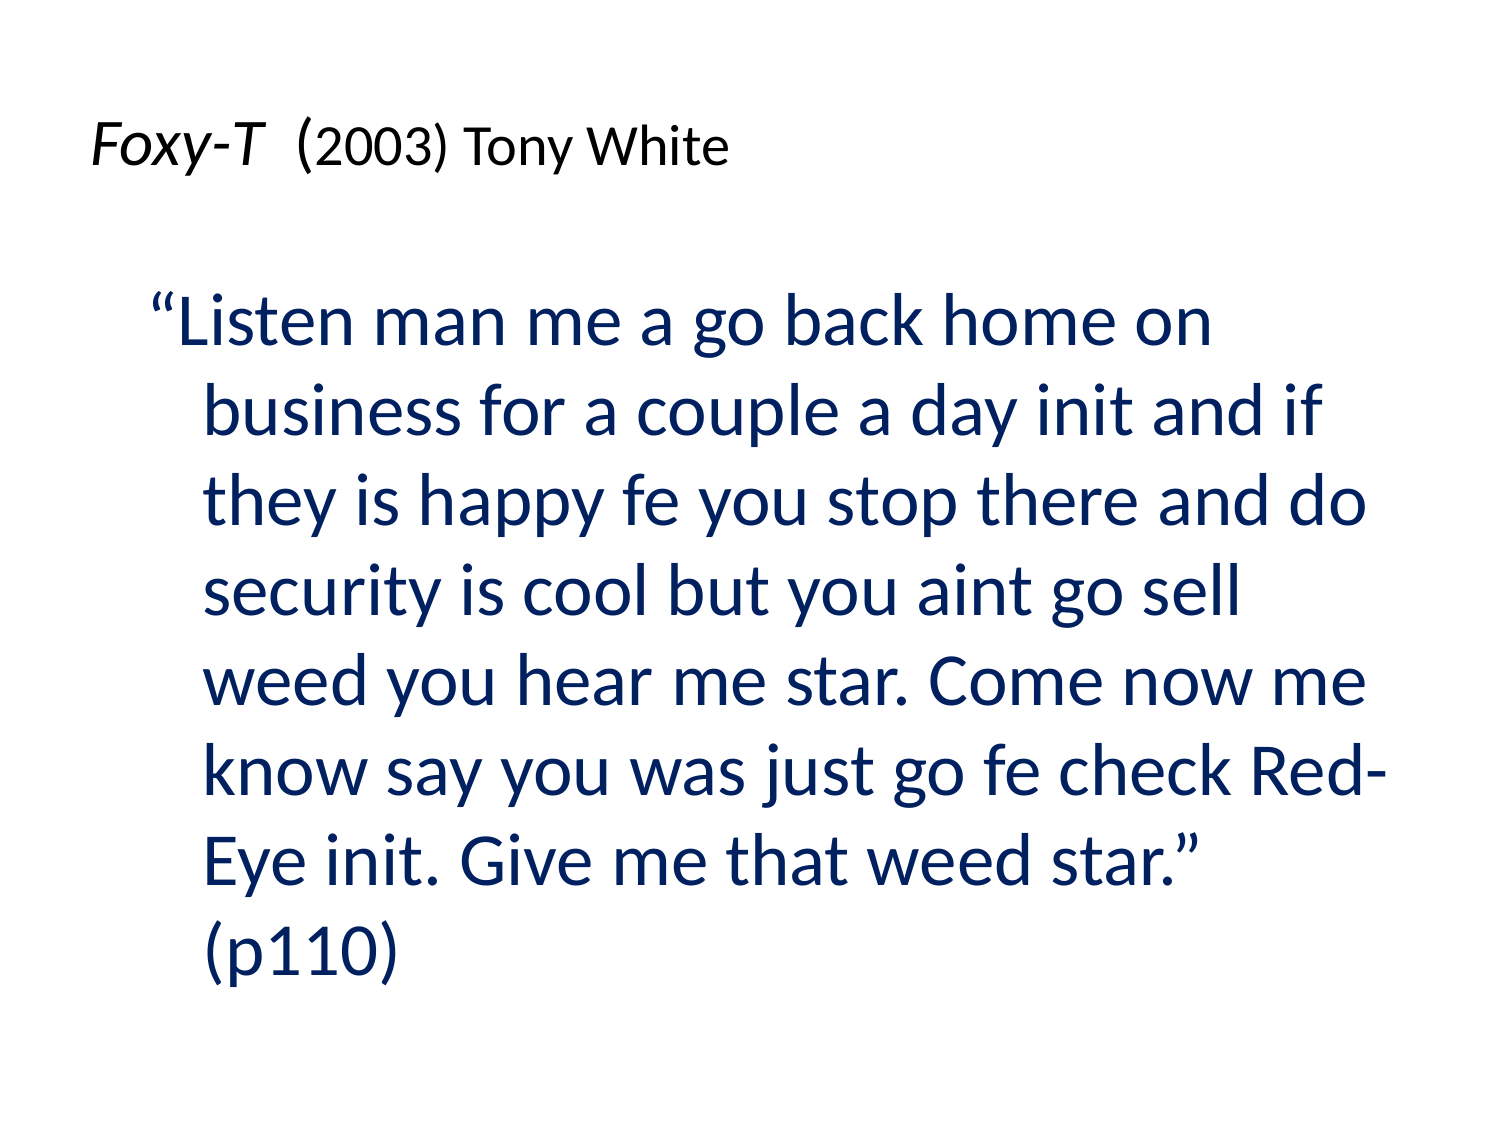

Foxy-T (2003) Tony White
# “Listen man me a go back home on business for a couple a day init and if they is happy fe you stop there and do security is cool but you aint go sell weed you hear me star. Come now me know say you was just go fe check Red-Eye init. Give me that weed star.” (p110)